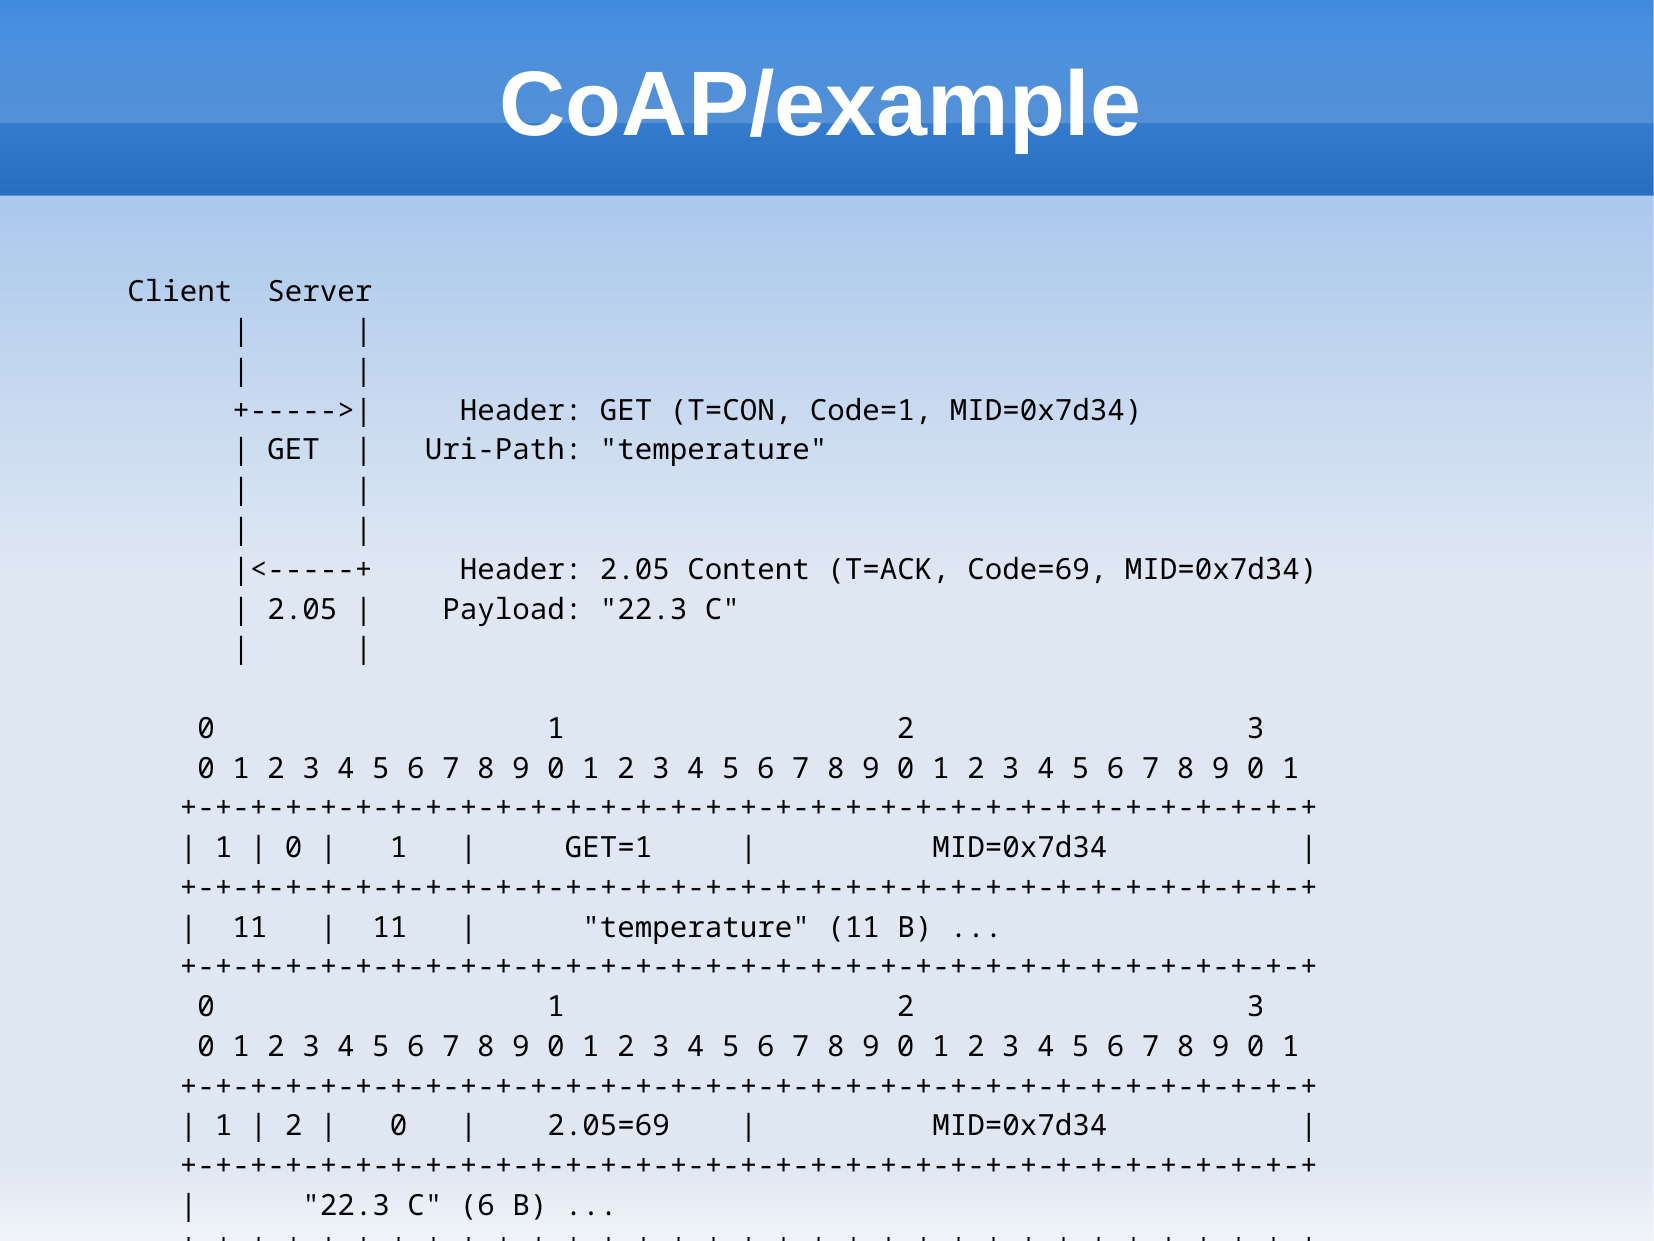

# CoAP/example
Client Server
 | |
 | |
 +----->| Header: GET (T=CON, Code=1, MID=0x7d34)
 | GET | Uri-Path: "temperature"
 | |
 | |
 |<-----+ Header: 2.05 Content (T=ACK, Code=69, MID=0x7d34)
 | 2.05 | Payload: "22.3 C"
 | |
 0 1 2 3
 0 1 2 3 4 5 6 7 8 9 0 1 2 3 4 5 6 7 8 9 0 1 2 3 4 5 6 7 8 9 0 1
 +-+-+-+-+-+-+-+-+-+-+-+-+-+-+-+-+-+-+-+-+-+-+-+-+-+-+-+-+-+-+-+-+
 | 1 | 0 | 1 | GET=1 | MID=0x7d34 |
 +-+-+-+-+-+-+-+-+-+-+-+-+-+-+-+-+-+-+-+-+-+-+-+-+-+-+-+-+-+-+-+-+
 | 11 | 11 | "temperature" (11 B) ...
 +-+-+-+-+-+-+-+-+-+-+-+-+-+-+-+-+-+-+-+-+-+-+-+-+-+-+-+-+-+-+-+-+
 0 1 2 3
 0 1 2 3 4 5 6 7 8 9 0 1 2 3 4 5 6 7 8 9 0 1 2 3 4 5 6 7 8 9 0 1
 +-+-+-+-+-+-+-+-+-+-+-+-+-+-+-+-+-+-+-+-+-+-+-+-+-+-+-+-+-+-+-+-+
 | 1 | 2 | 0 | 2.05=69 | MID=0x7d34 |
 +-+-+-+-+-+-+-+-+-+-+-+-+-+-+-+-+-+-+-+-+-+-+-+-+-+-+-+-+-+-+-+-+
 | "22.3 C" (6 B) ...
 +-+-+-+-+-+-+-+-+-+-+-+-+-+-+-+-+-+-+-+-+-+-+-+-+-+-+-+-+-+-+-+-+
 Figure 16: Confirmable request; piggy-backed response